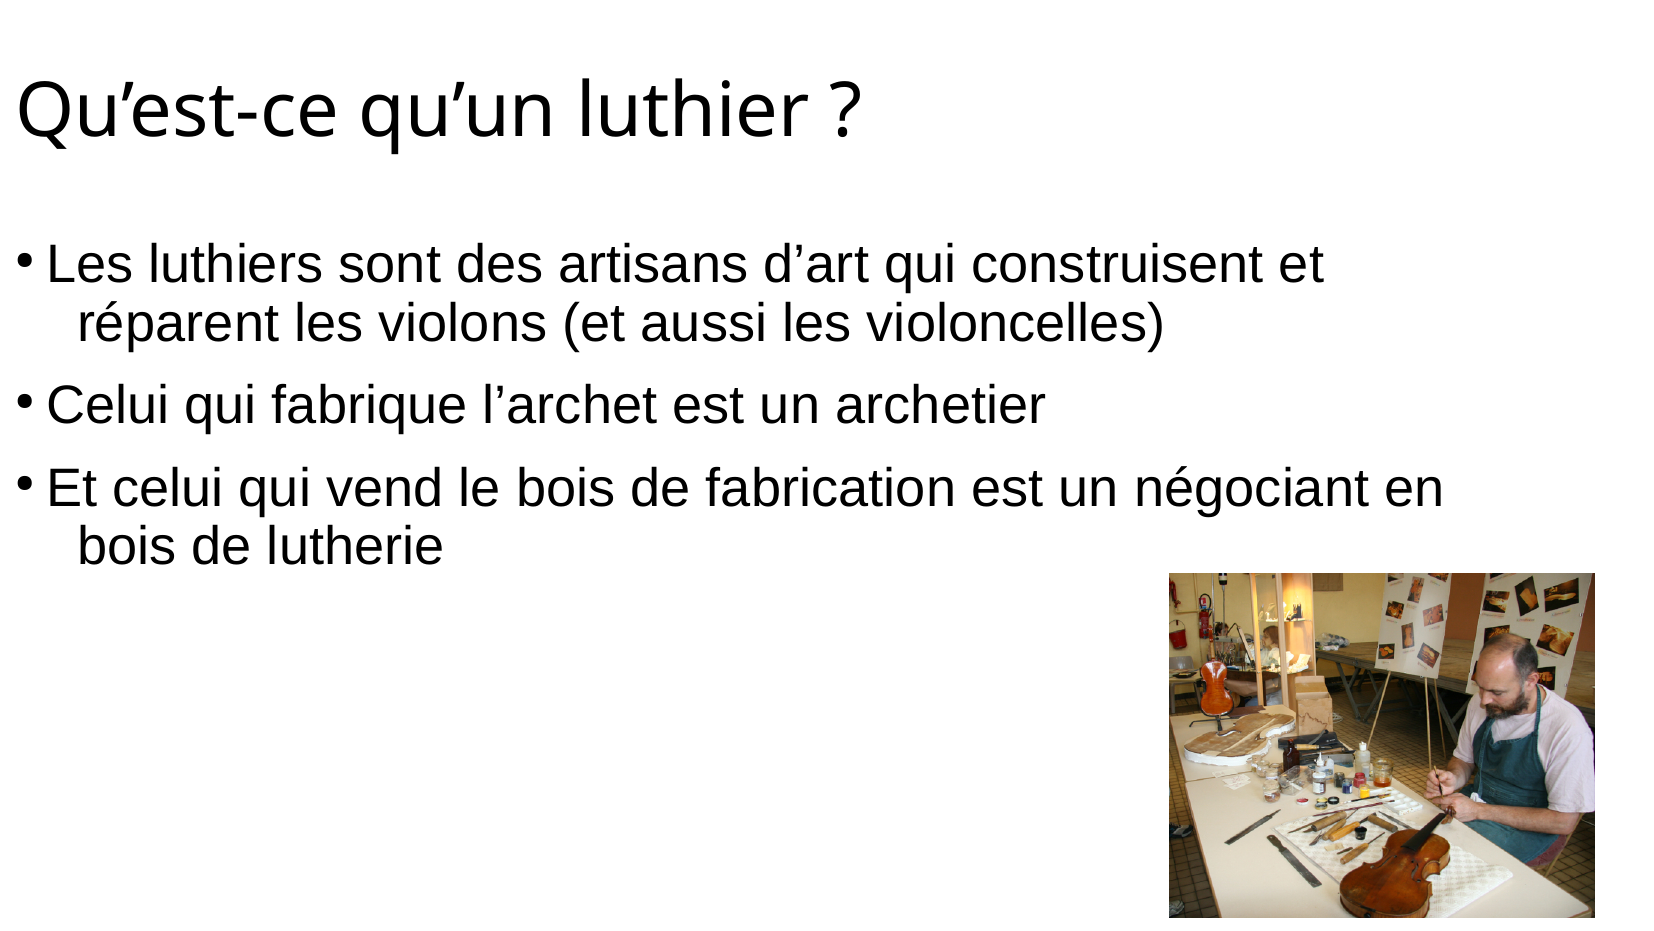

# Qu’est-ce qu’un luthier ?
Les luthiers sont des artisans d’art qui construisent et réparent les violons (et aussi les violoncelles)
Celui qui fabrique l’archet est un archetier
Et celui qui vend le bois de fabrication est un négociant en bois de lutherie